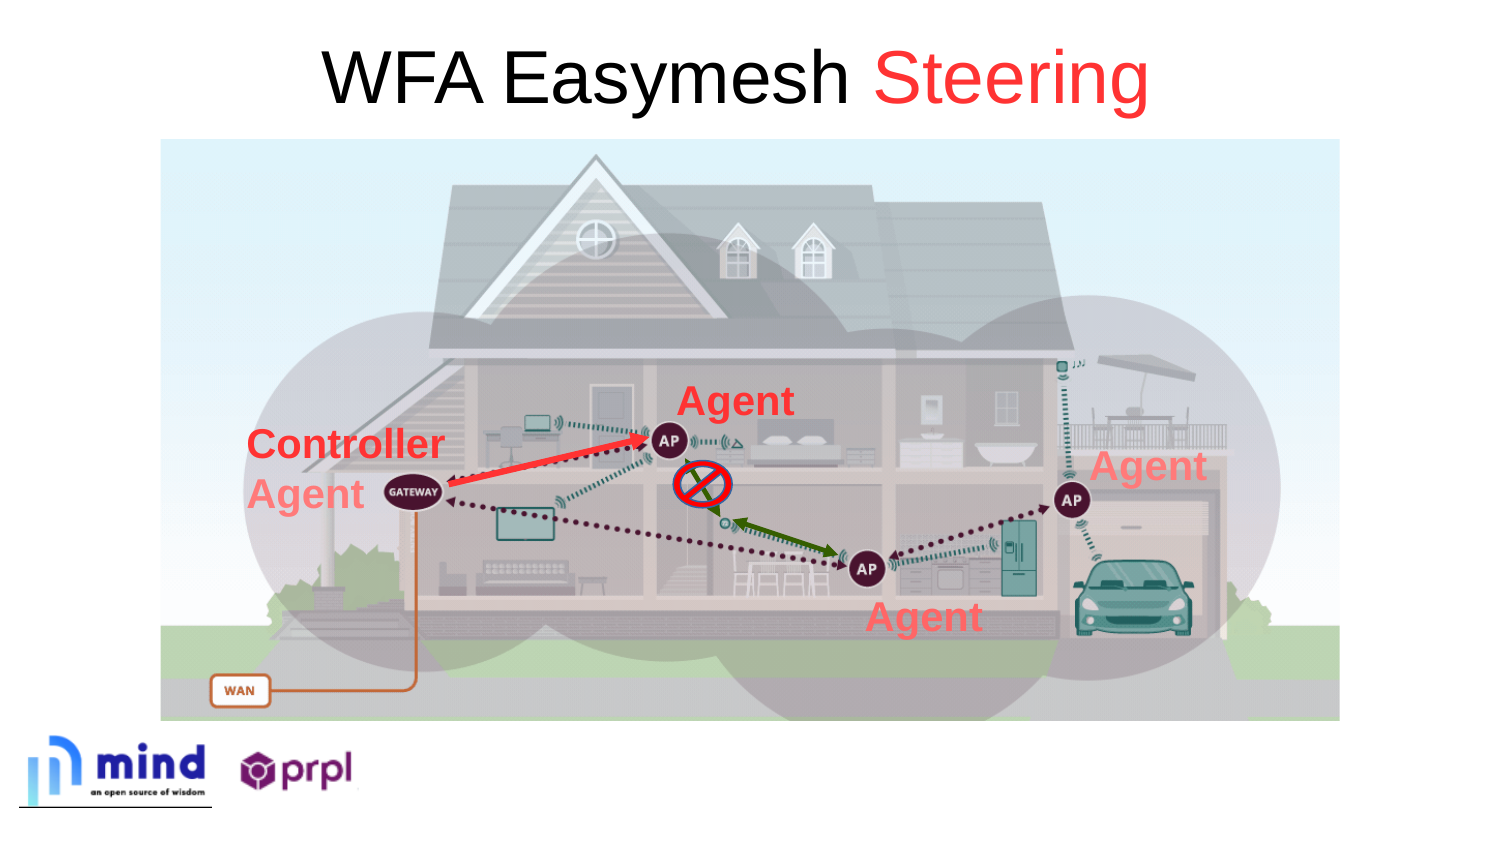

WFA Easymesh Steering
Agent
Controller
Agent
Agent
Agent